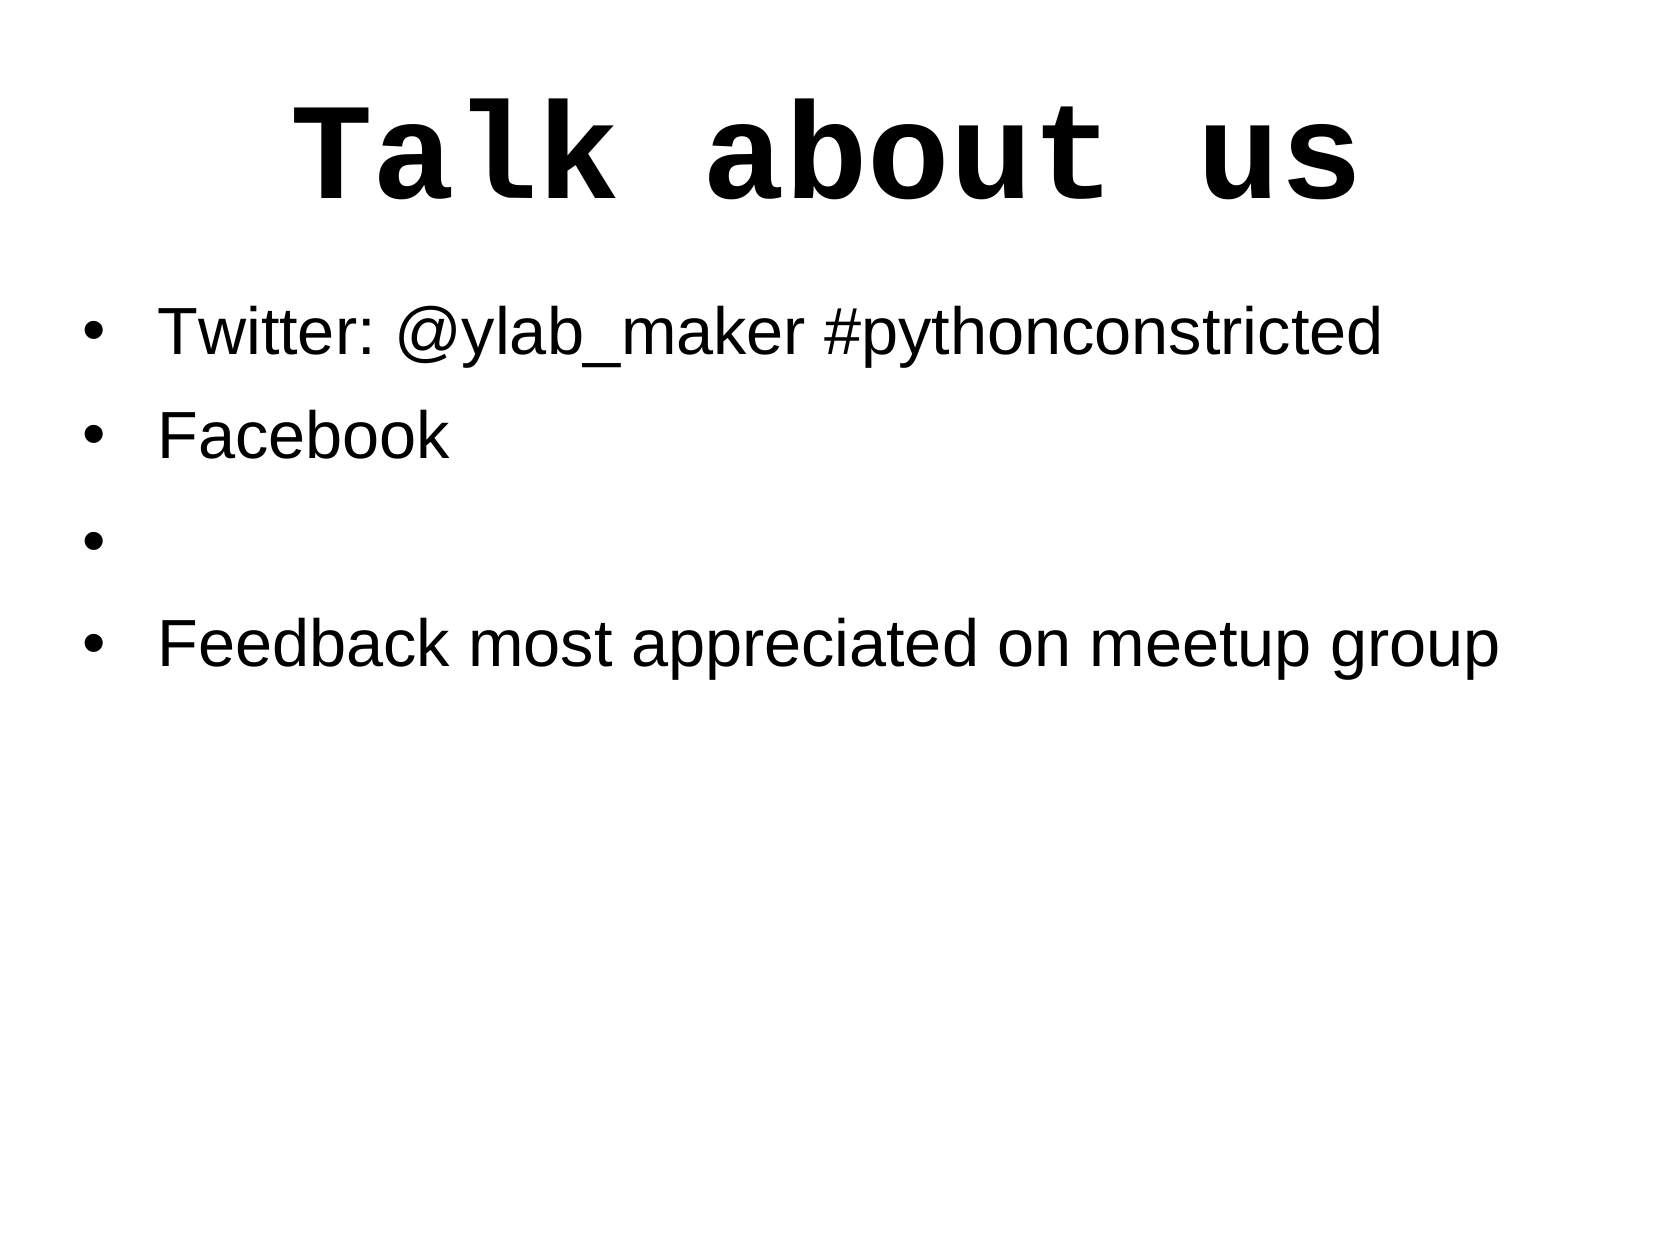

# Talk about us
Twitter: @ylab_maker #pythonconstricted
Facebook
Feedback most appreciated on meetup group